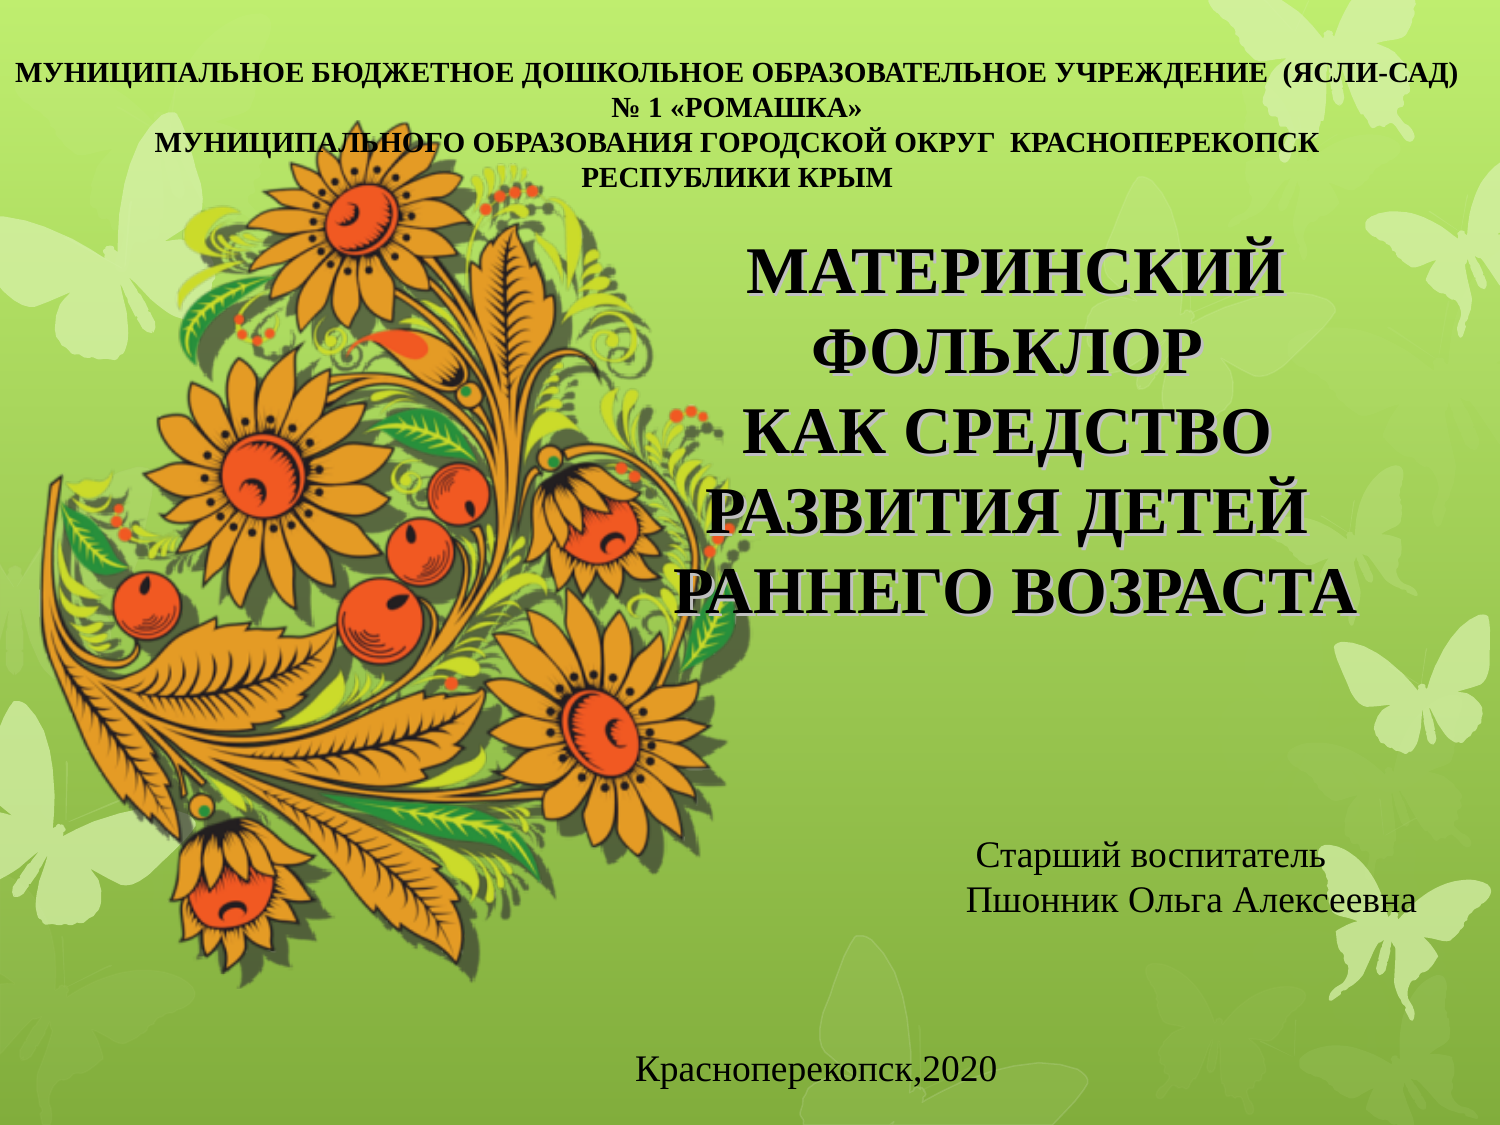

МУНИЦИПАЛЬНОЕ БЮДЖЕТНОЕ ДОШКОЛЬНОЕ ОБРАЗОВАТЕЛЬНОЕ УЧРЕЖДЕНИЕ (ЯСЛИ-САД) № 1 «РОМАШКА»
МУНИЦИПАЛЬНОГО ОБРАЗОВАНИЯ ГОРОДСКОЙ ОКРУГ КРАСНОПЕРЕКОПСК
РЕСПУБЛИКИ КРЫМ
# МАТЕРИНСКИЙ ФОЛЬКЛОР КАК СРЕДСТВО РАЗВИТИЯ ДЕТЕЙ РАННЕГО ВОЗРАСТА
 Старший воспитатель
Пшонник Ольга Алексеевна
Красноперекопск,2020